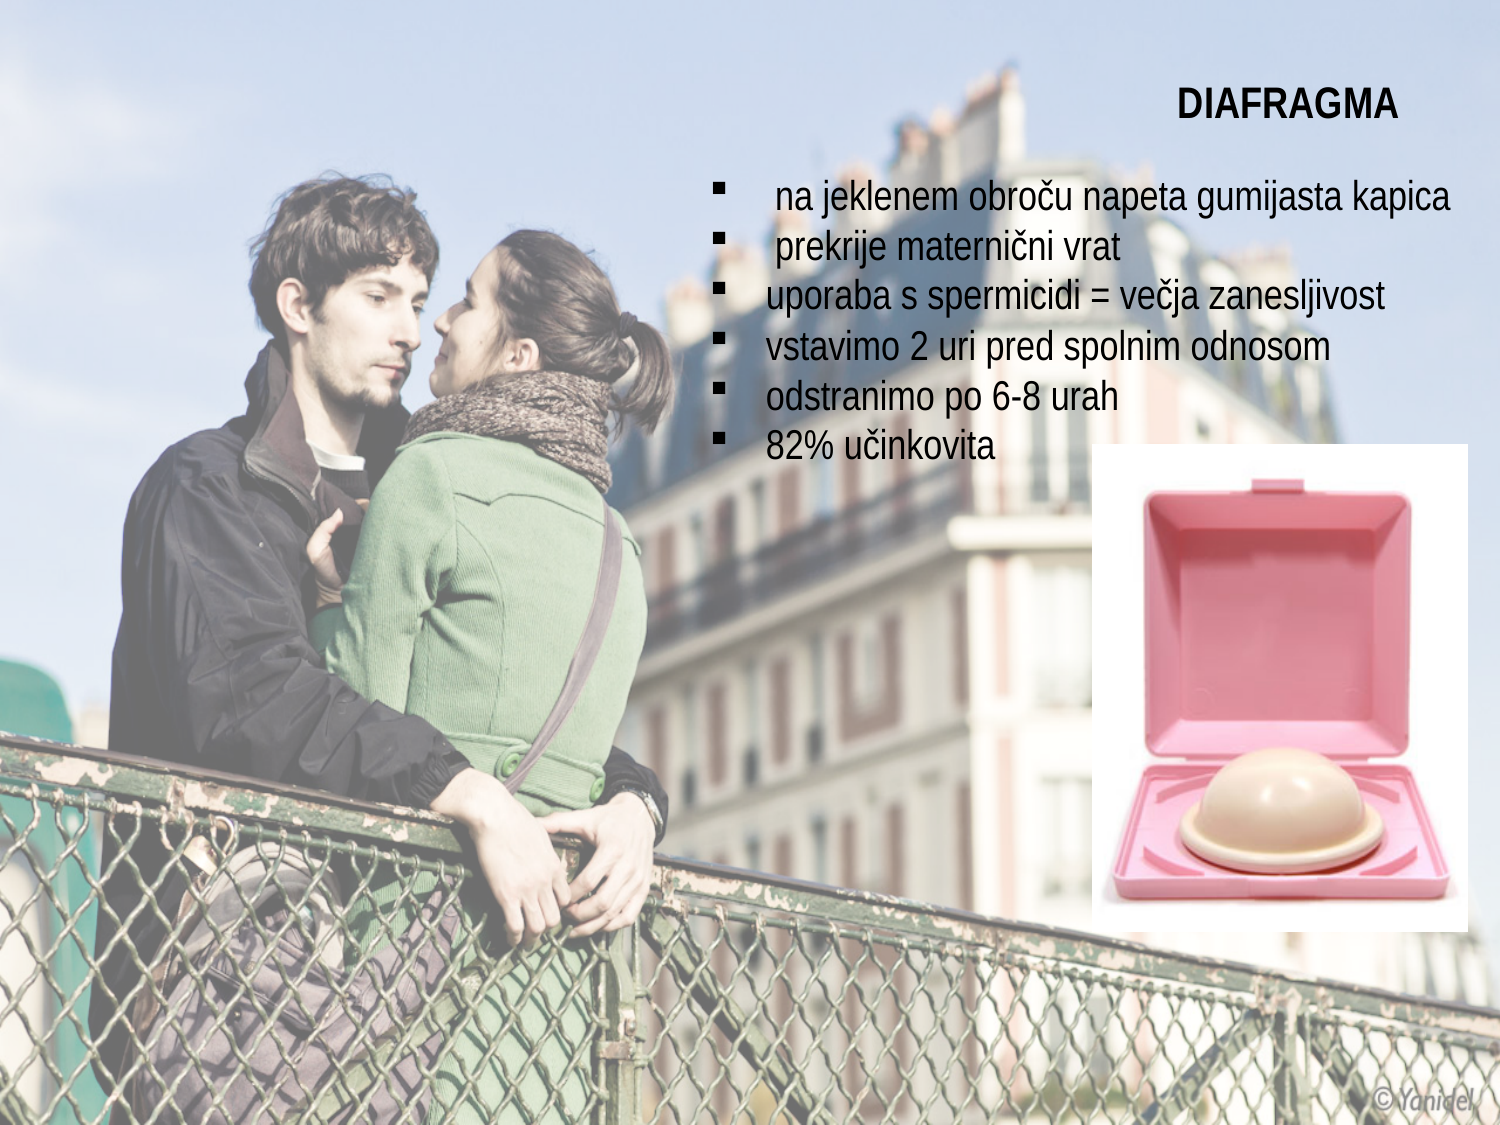

# DIAFRAGMA
 na jeklenem obroču napeta gumijasta kapica
 prekrije maternični vrat
uporaba s spermicidi = večja zanesljivost
vstavimo 2 uri pred spolnim odnosom
odstranimo po 6-8 urah
82% učinkovita